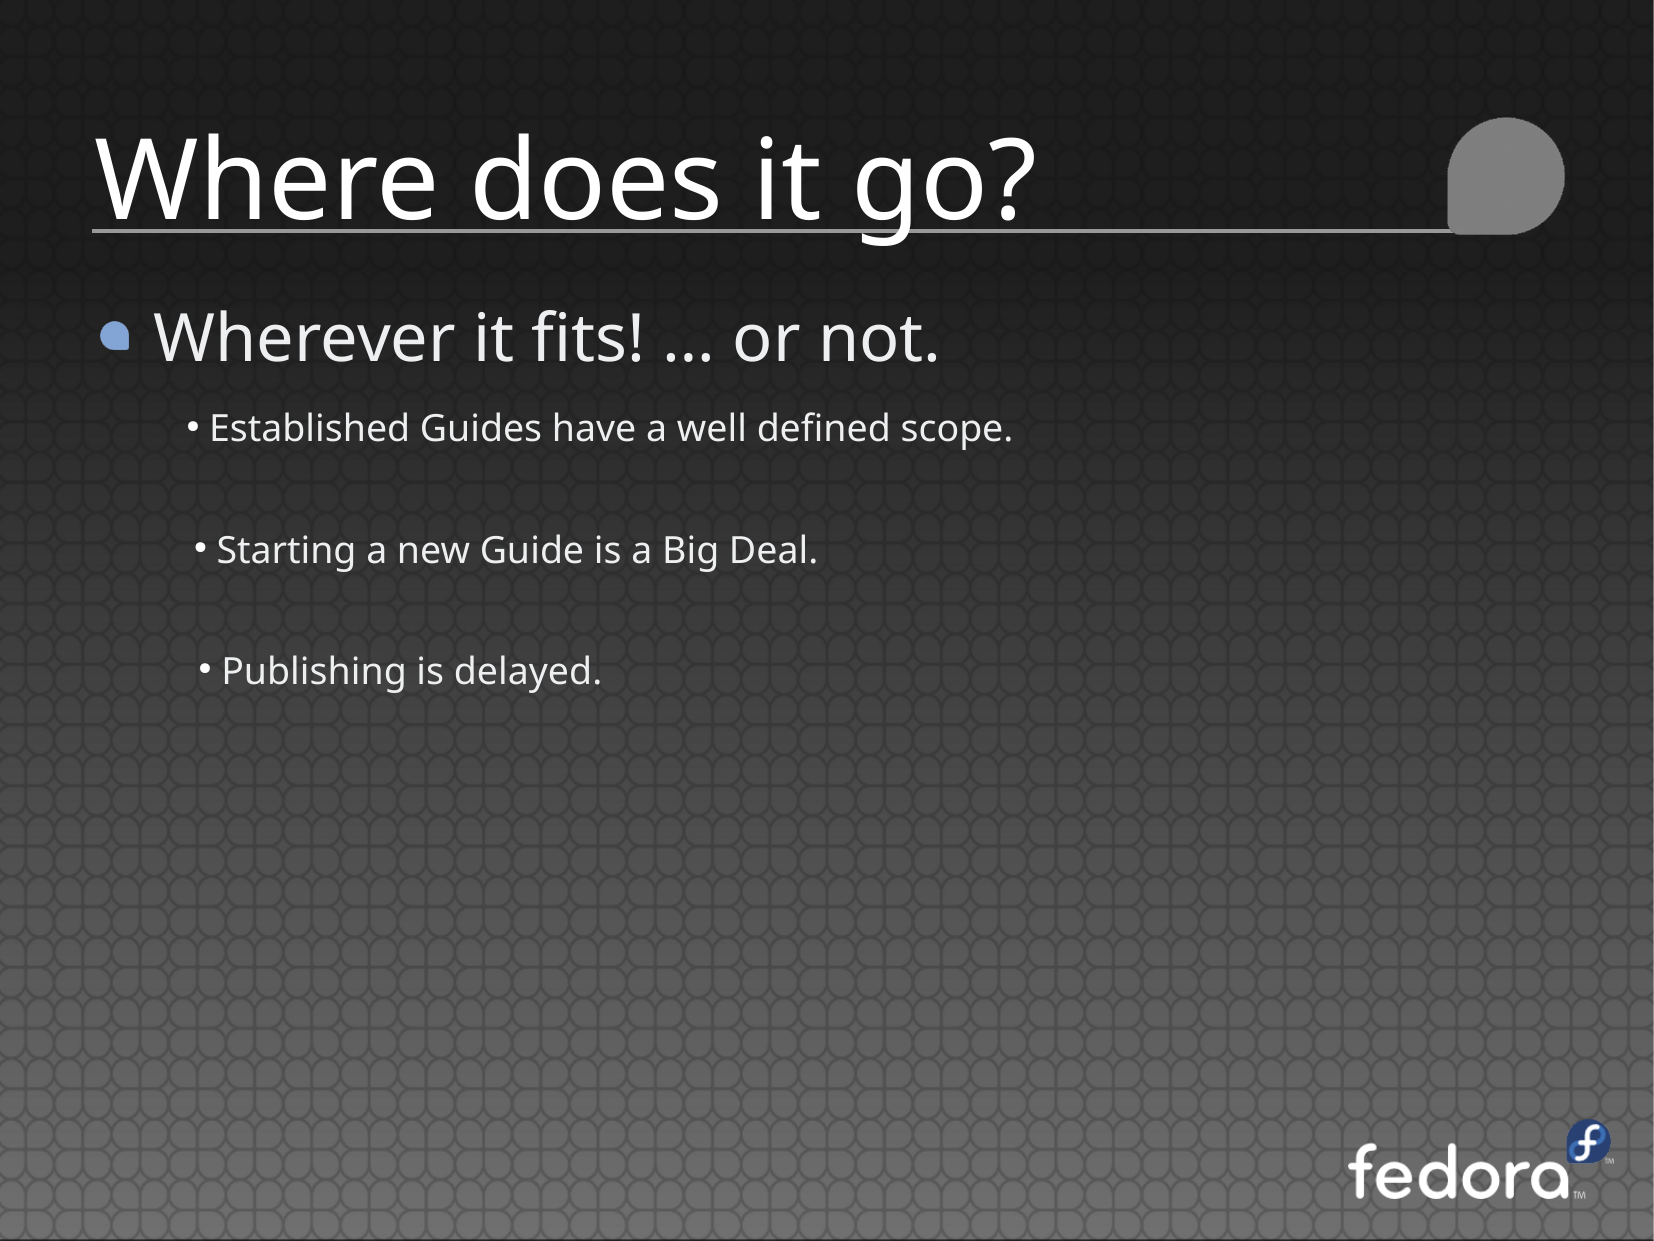

Where does it go?
# Wherever it fits! … or not.
 Established Guides have a well defined scope.
 Starting a new Guide is a Big Deal.
 Publishing is delayed.